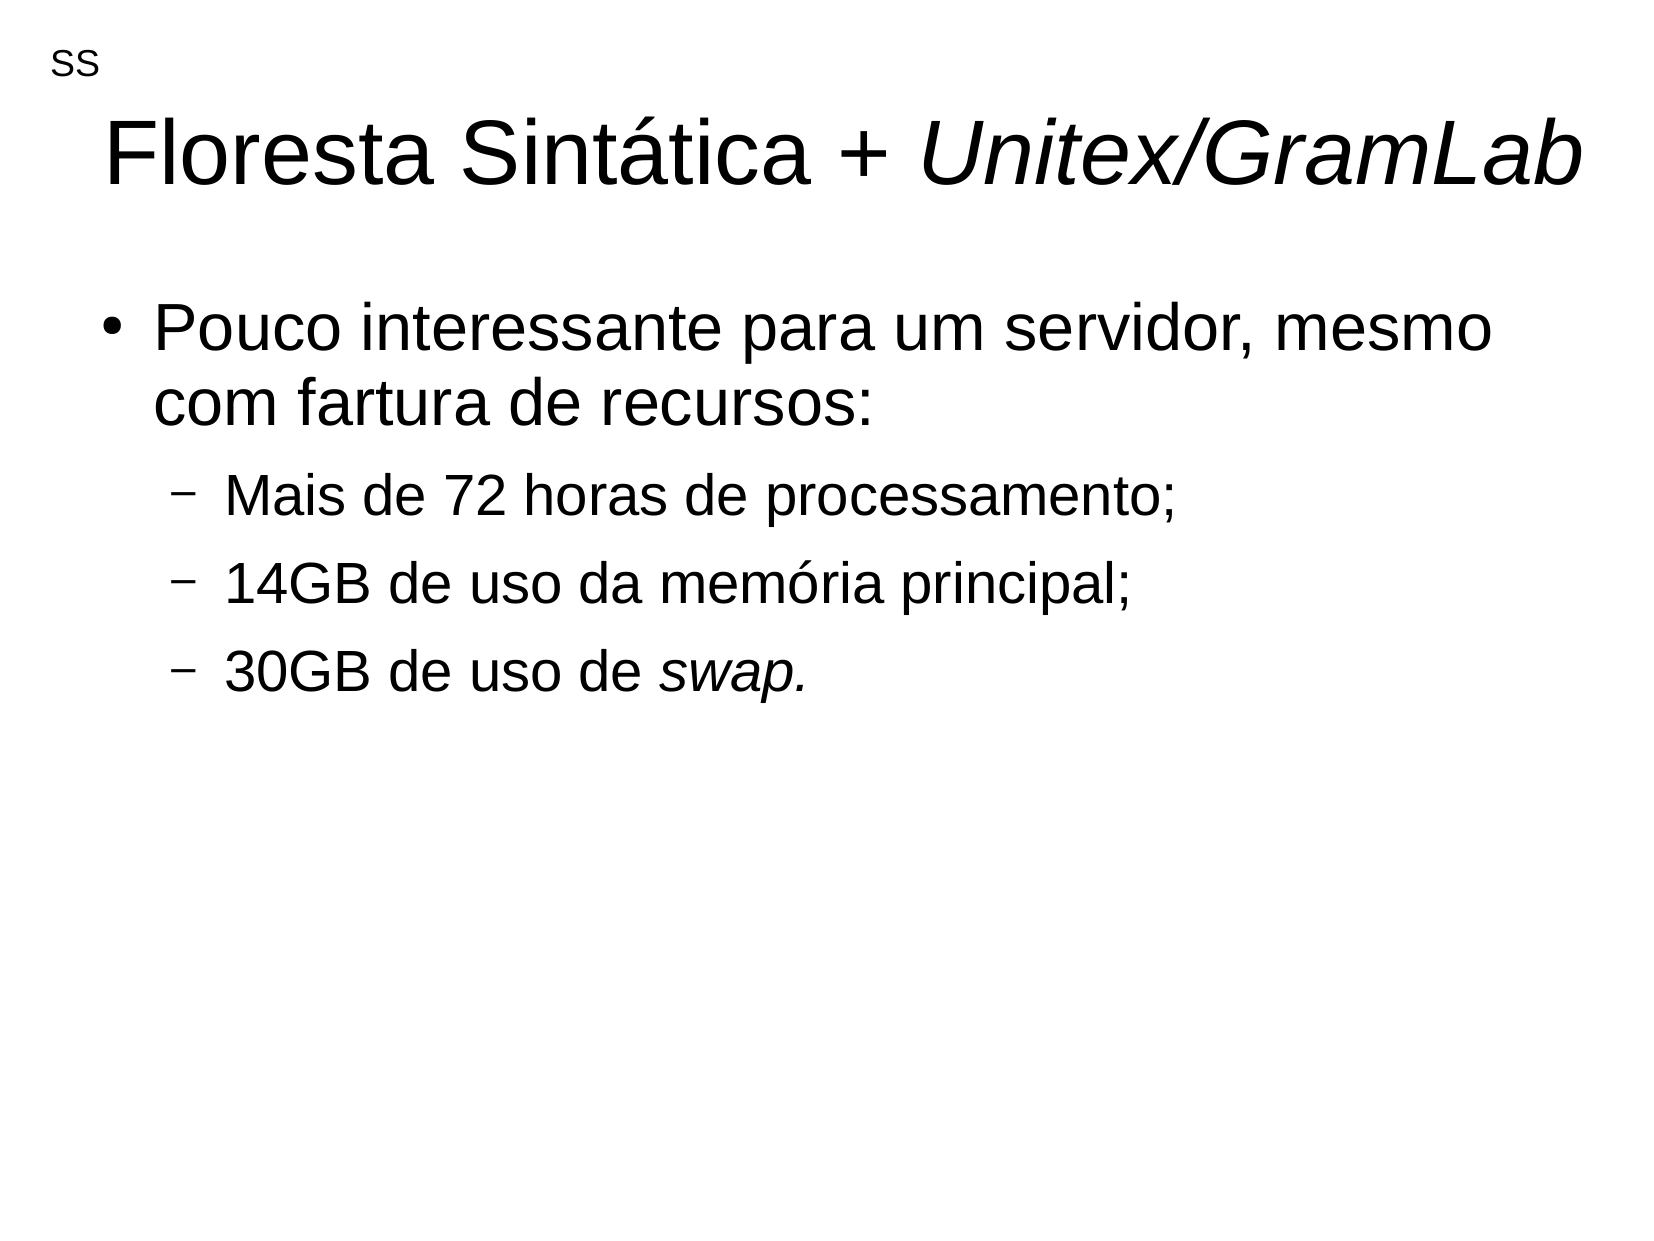

SS
# Floresta Sintática + Unitex/GramLab
Pouco interessante para um servidor, mesmo com fartura de recursos:
Mais de 72 horas de processamento;
14GB de uso da memória principal;
30GB de uso de swap.